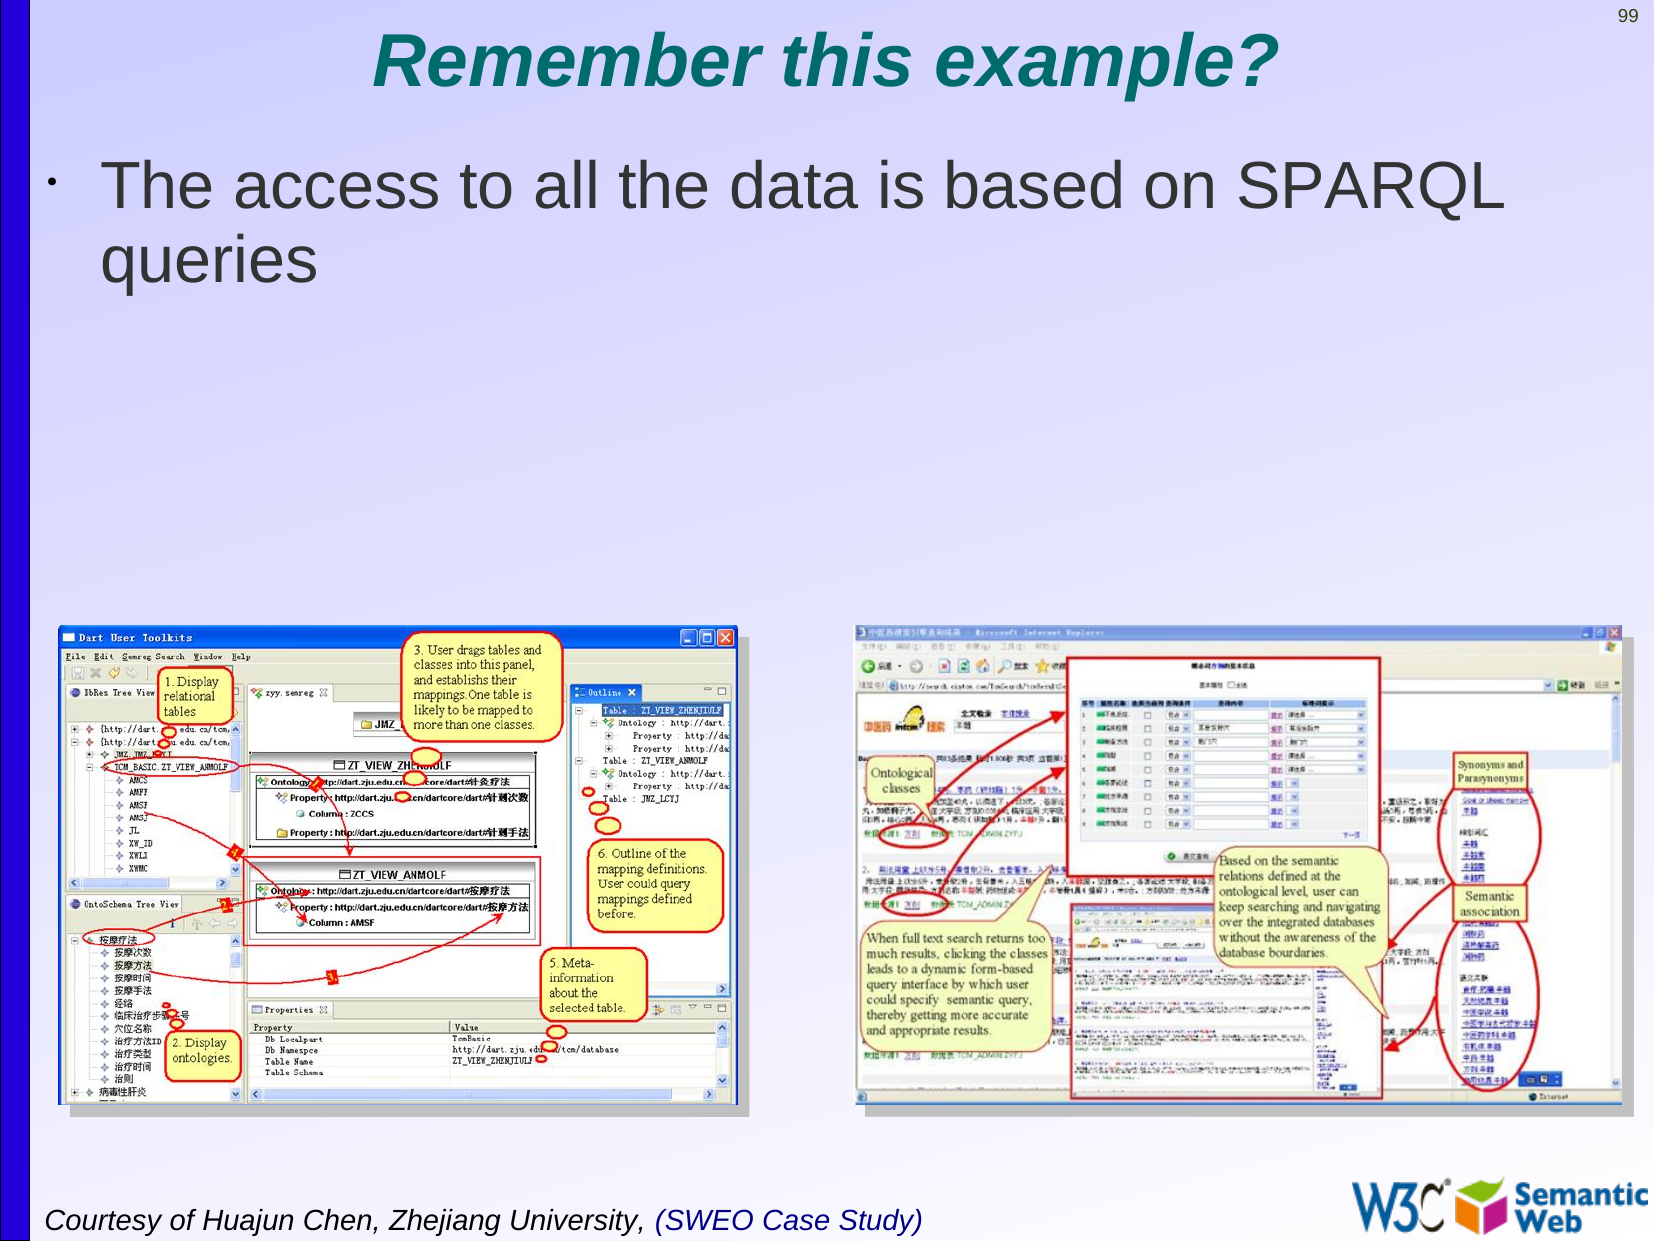

# Remember this example?
The access to all the data is based on SPARQL queries
Courtesy of Huajun Chen, Zhejiang University, (SWEO Case Study)